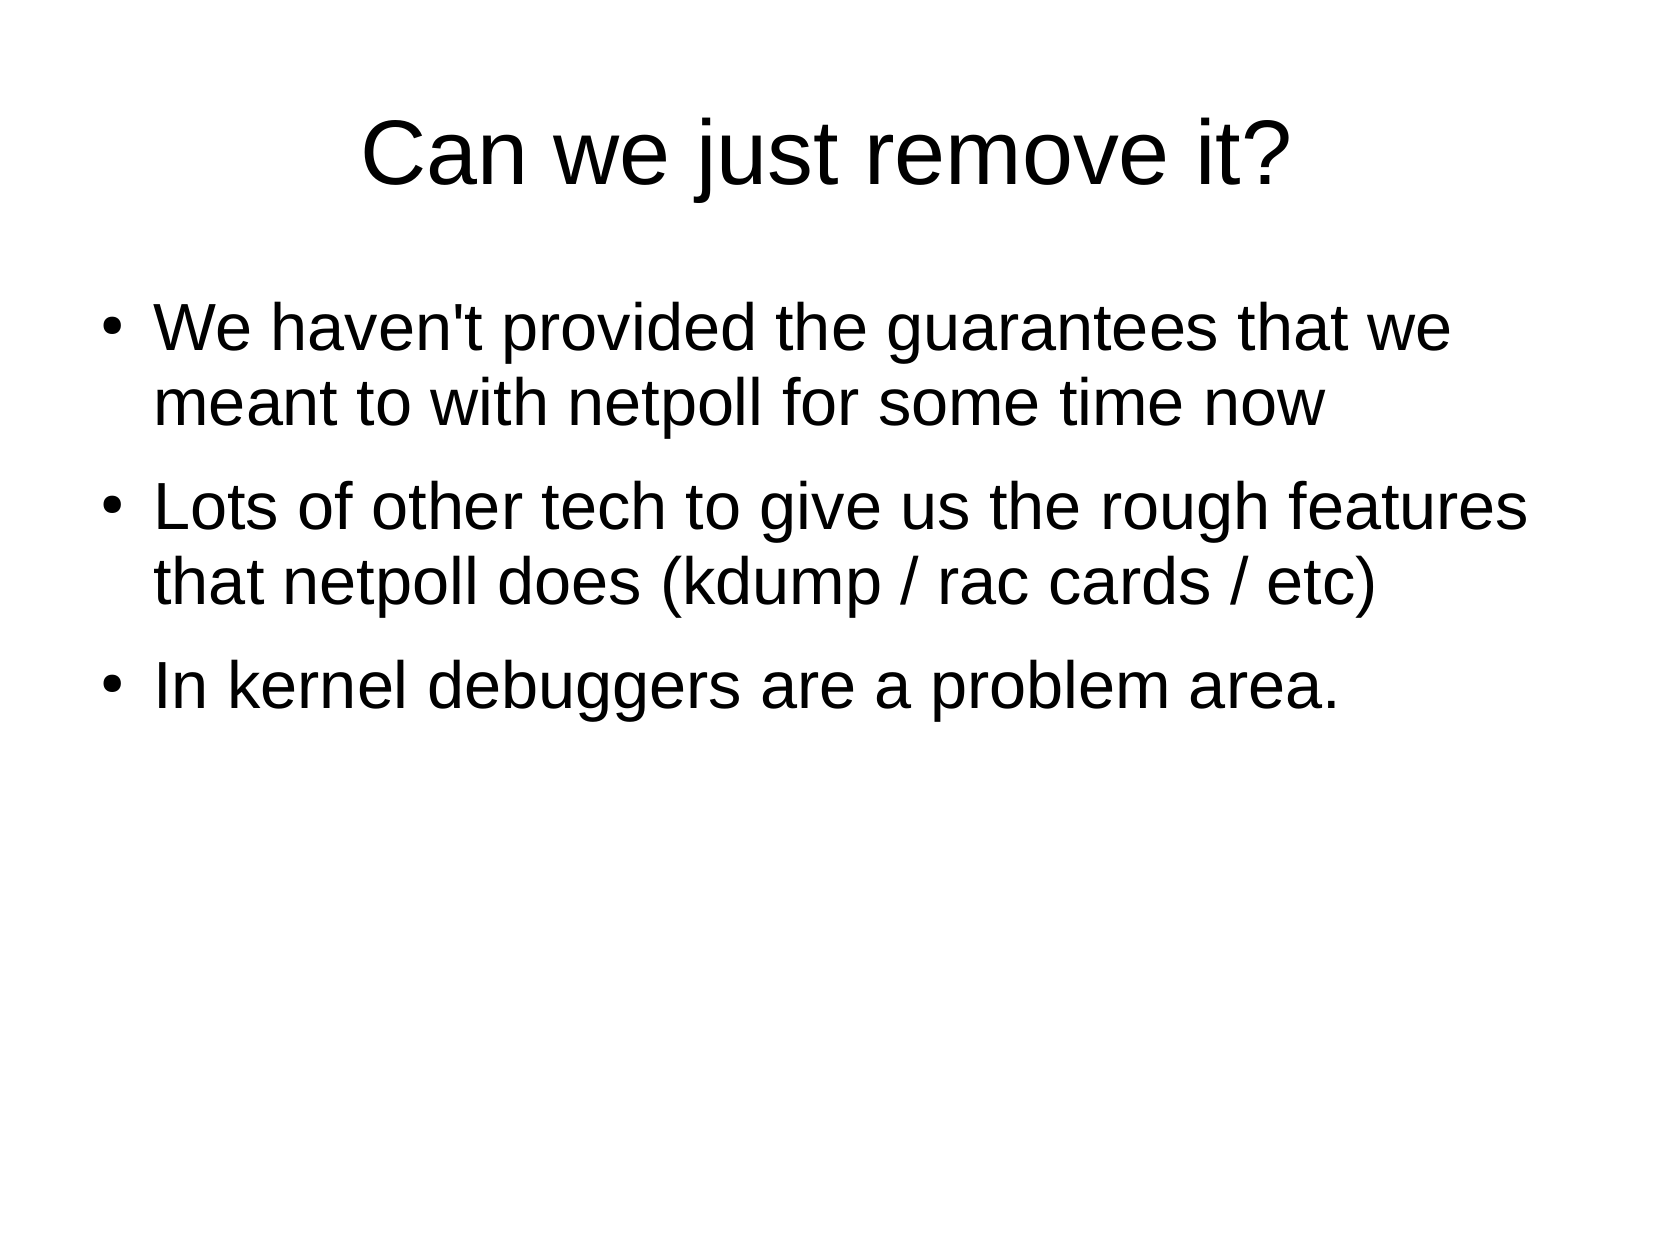

# Can we just remove it?
We haven't provided the guarantees that we meant to with netpoll for some time now
Lots of other tech to give us the rough features that netpoll does (kdump / rac cards / etc)
In kernel debuggers are a problem area.